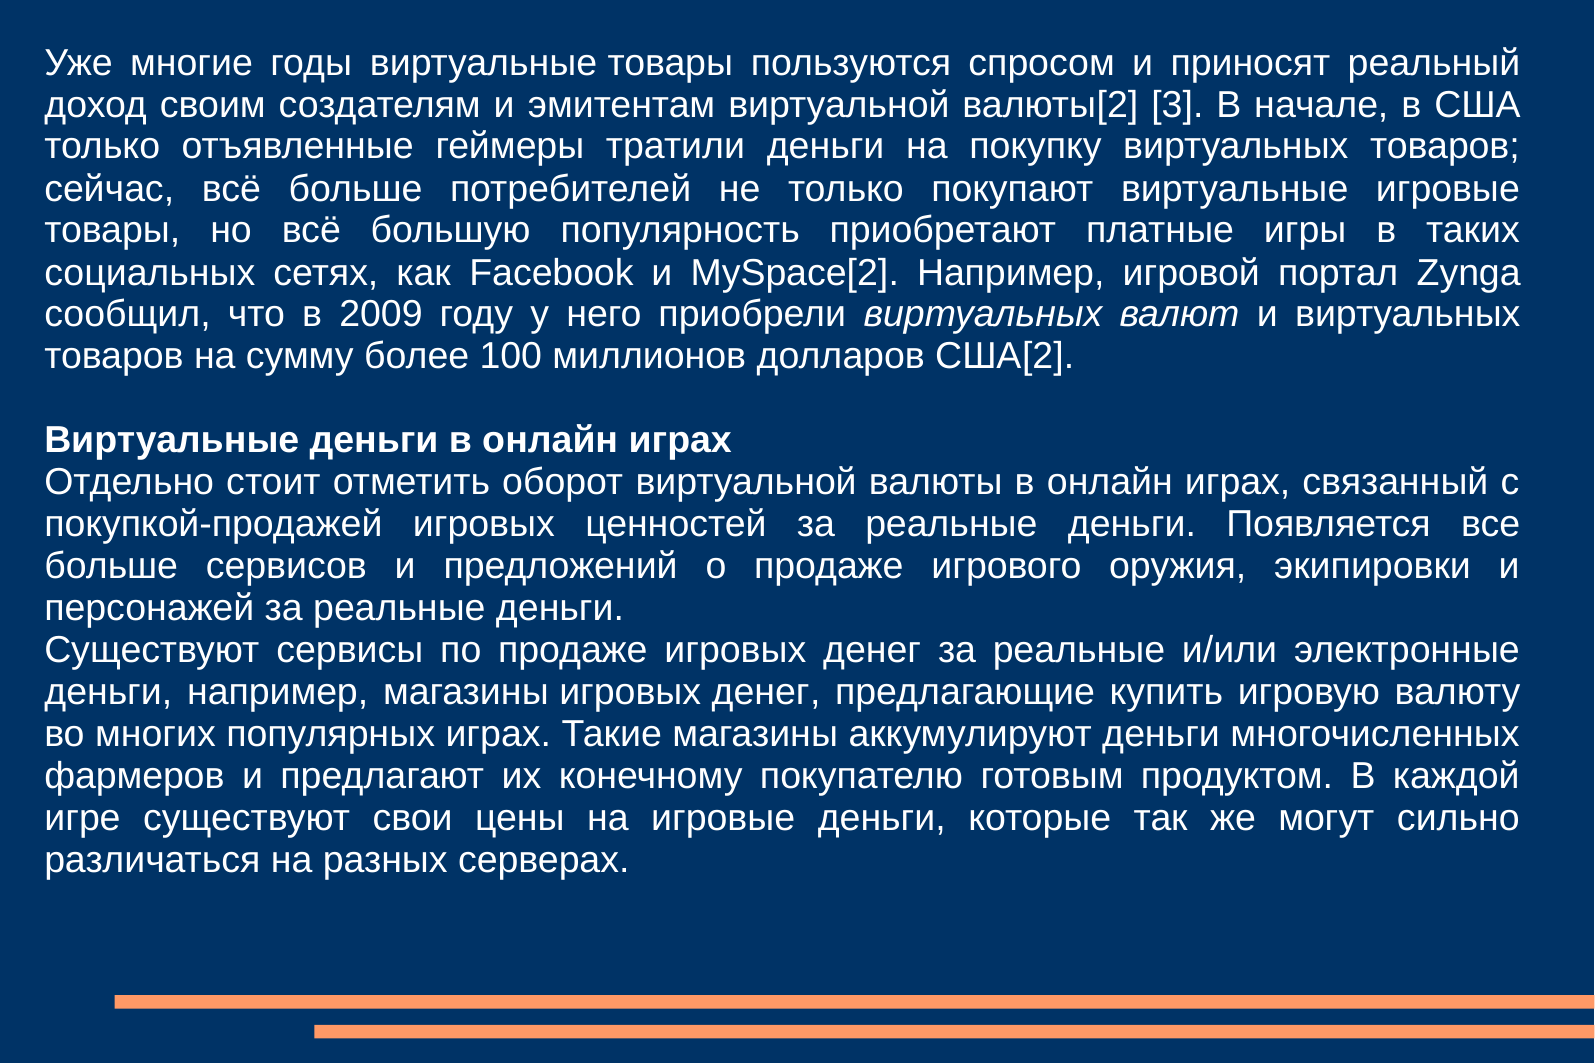

Уже многие годы виртуальные товары пользуются спросом и приносят реальный доход своим создателям и эмитентам виртуальной валюты[2] [3]. В начале, в США только отъявленные геймеры тратили деньги на покупку виртуальных товаров; сейчас, всё больше потребителей не только покупают виртуальные игровые товары, но всё большую популярность приобретают платные игры в таких социальных сетях, как Facebook и MySpace[2]. Например, игровой портал Zynga сообщил, что в 2009 году у него приобрели виртуальных валют и виртуальных товаров на сумму более 100 миллионов долларов США[2].
Виртуальные деньги в онлайн играх
Отдельно стоит отметить оборот виртуальной валюты в онлайн играх, связанный с покупкой-продажей игровых ценностей за реальные деньги. Появляется все больше сервисов и предложений о продаже игрового оружия, экипировки и персонажей за реальные деньги.
Существуют сервисы по продаже игровых денег за реальные и/или электронные деньги, например, магазины игровых денег, предлагающие купить игровую валюту во многих популярных играх. Такие магазины аккумулируют деньги многочисленных фармеров и предлагают их конечному покупателю готовым продуктом. В каждой игре существуют свои цены на игровые деньги, которые так же могут сильно различаться на разных серверах.